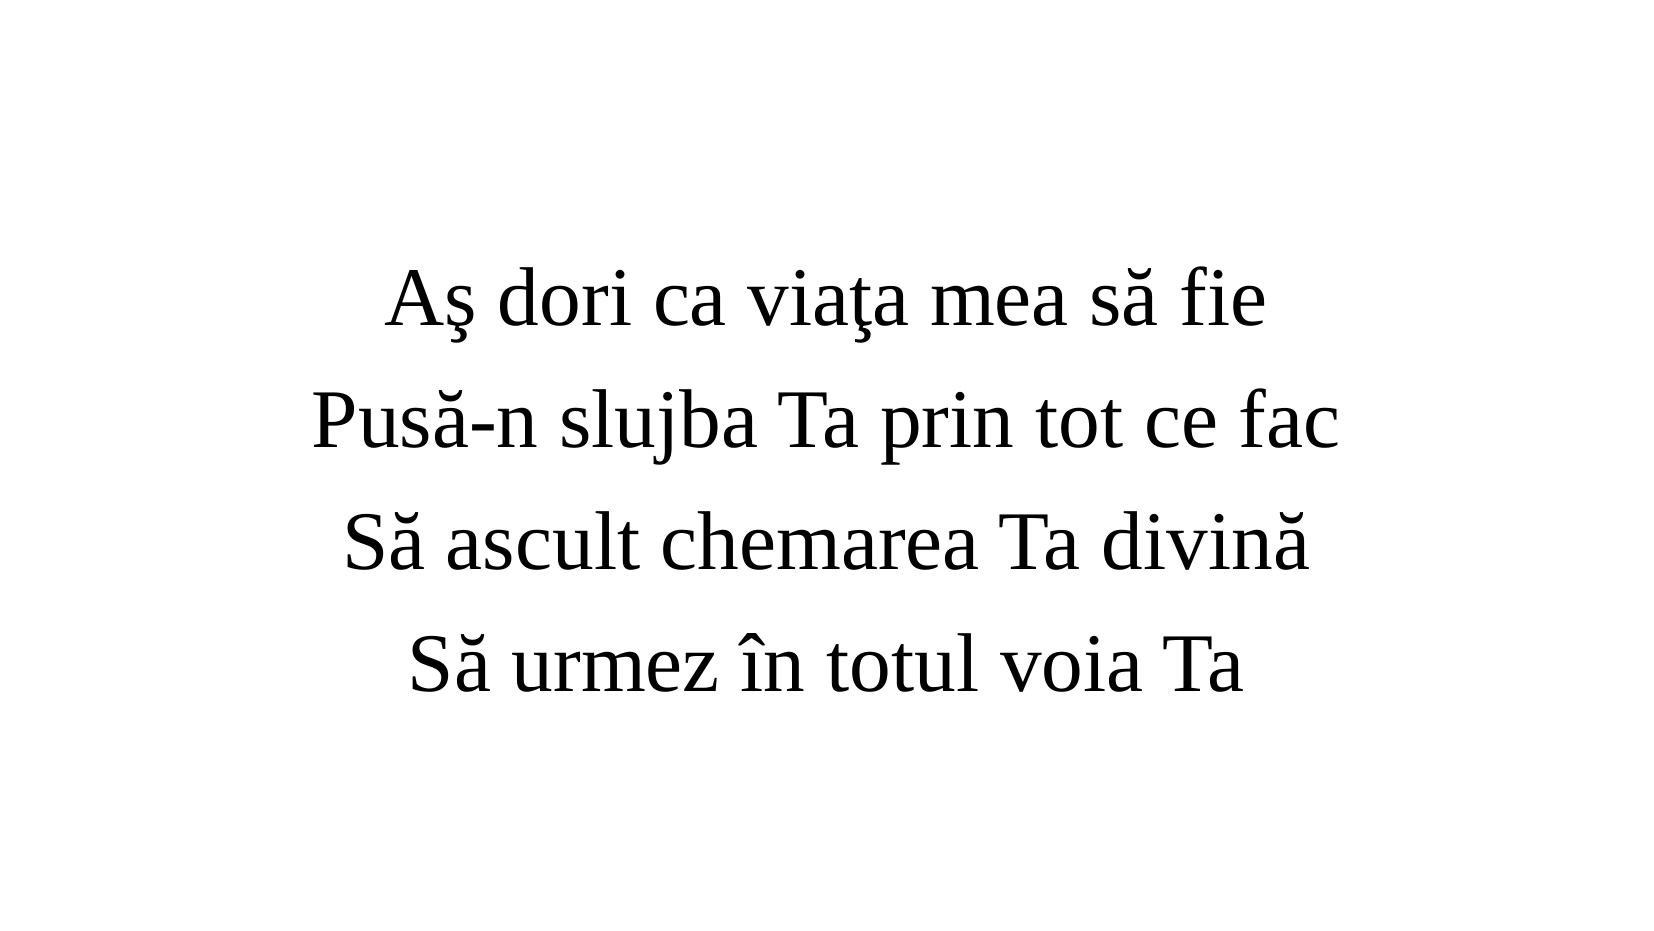

# Aş dori ca viaţa mea să fie
Pusă-n slujba Ta prin tot ce fac
Să ascult chemarea Ta divină
Să urmez în totul voia Ta